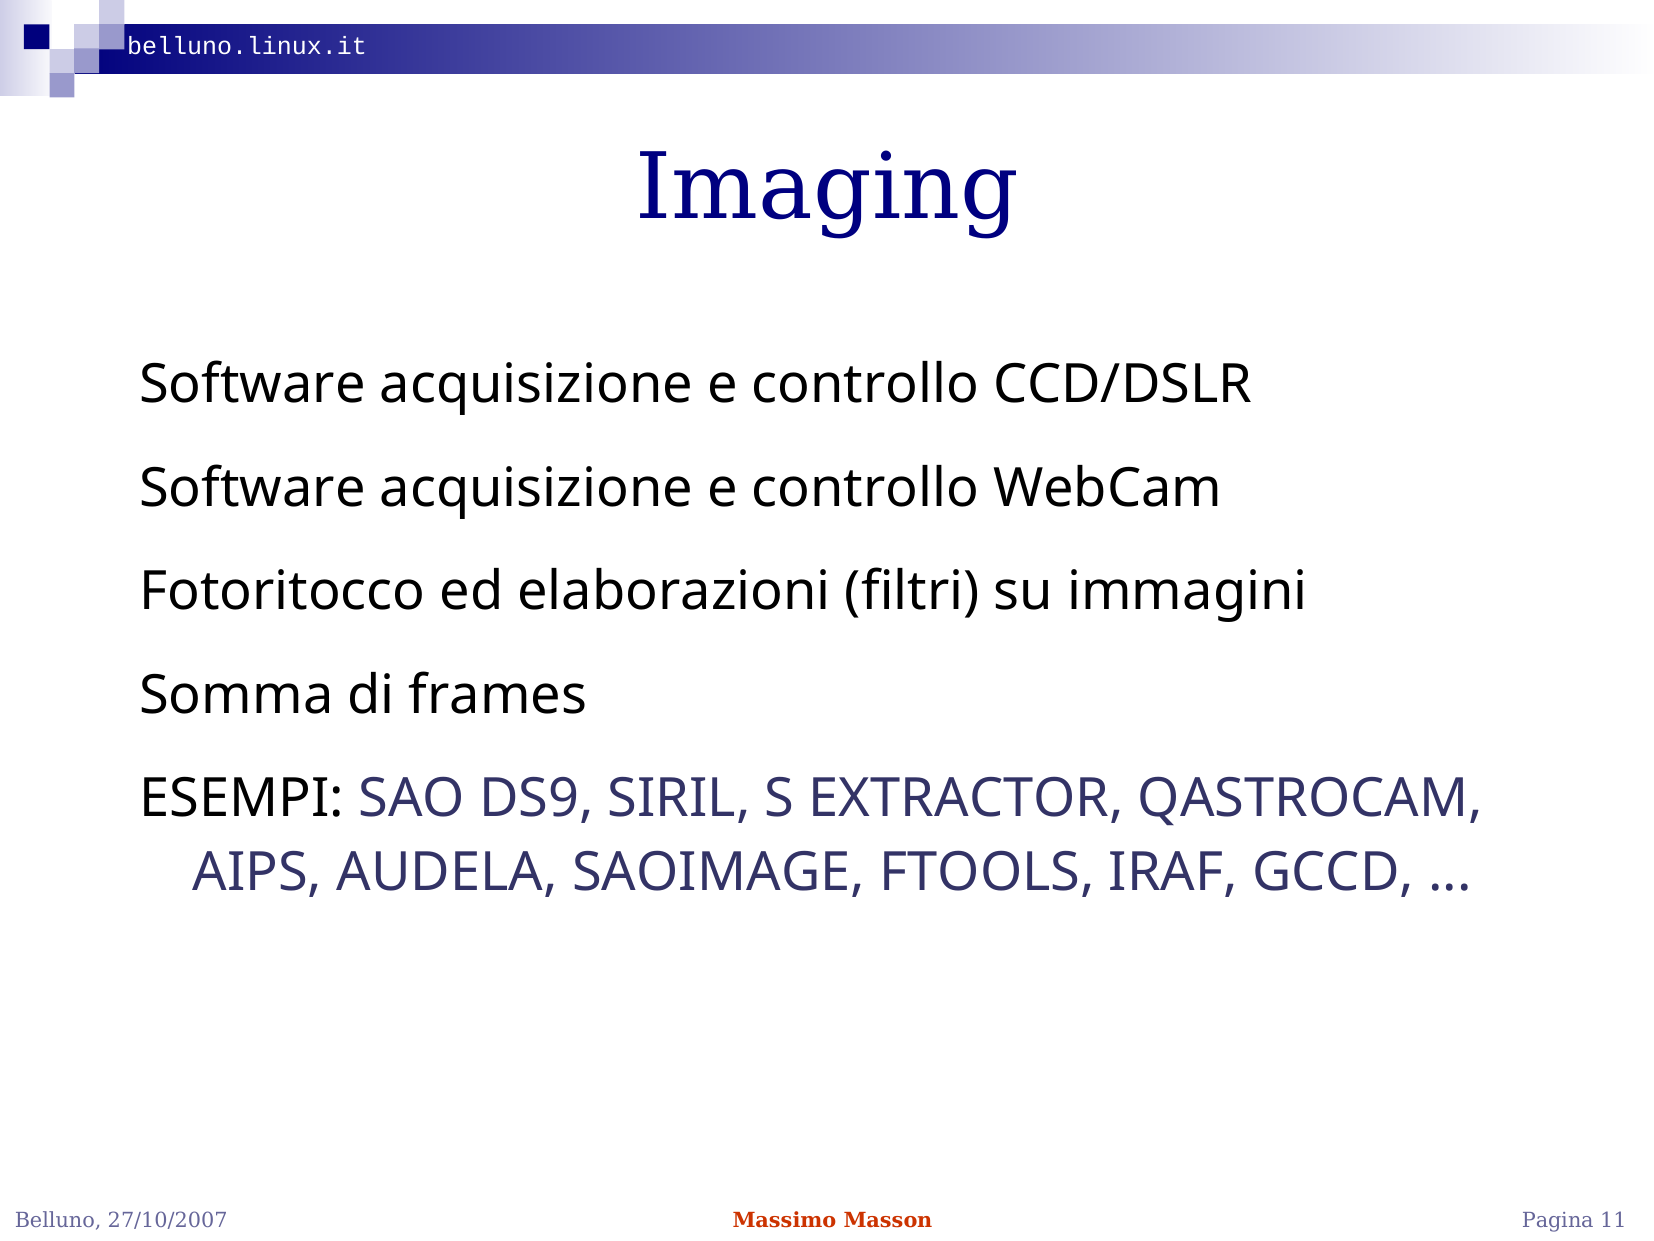

# Imaging
Software acquisizione e controllo CCD/DSLR
Software acquisizione e controllo WebCam
Fotoritocco ed elaborazioni (filtri) su immagini
Somma di frames
ESEMPI: SAO DS9, SIRIL, S EXTRACTOR, QASTROCAM, AIPS, AUDELA, SAOIMAGE, FTOOLS, IRAF, GCCD, ...